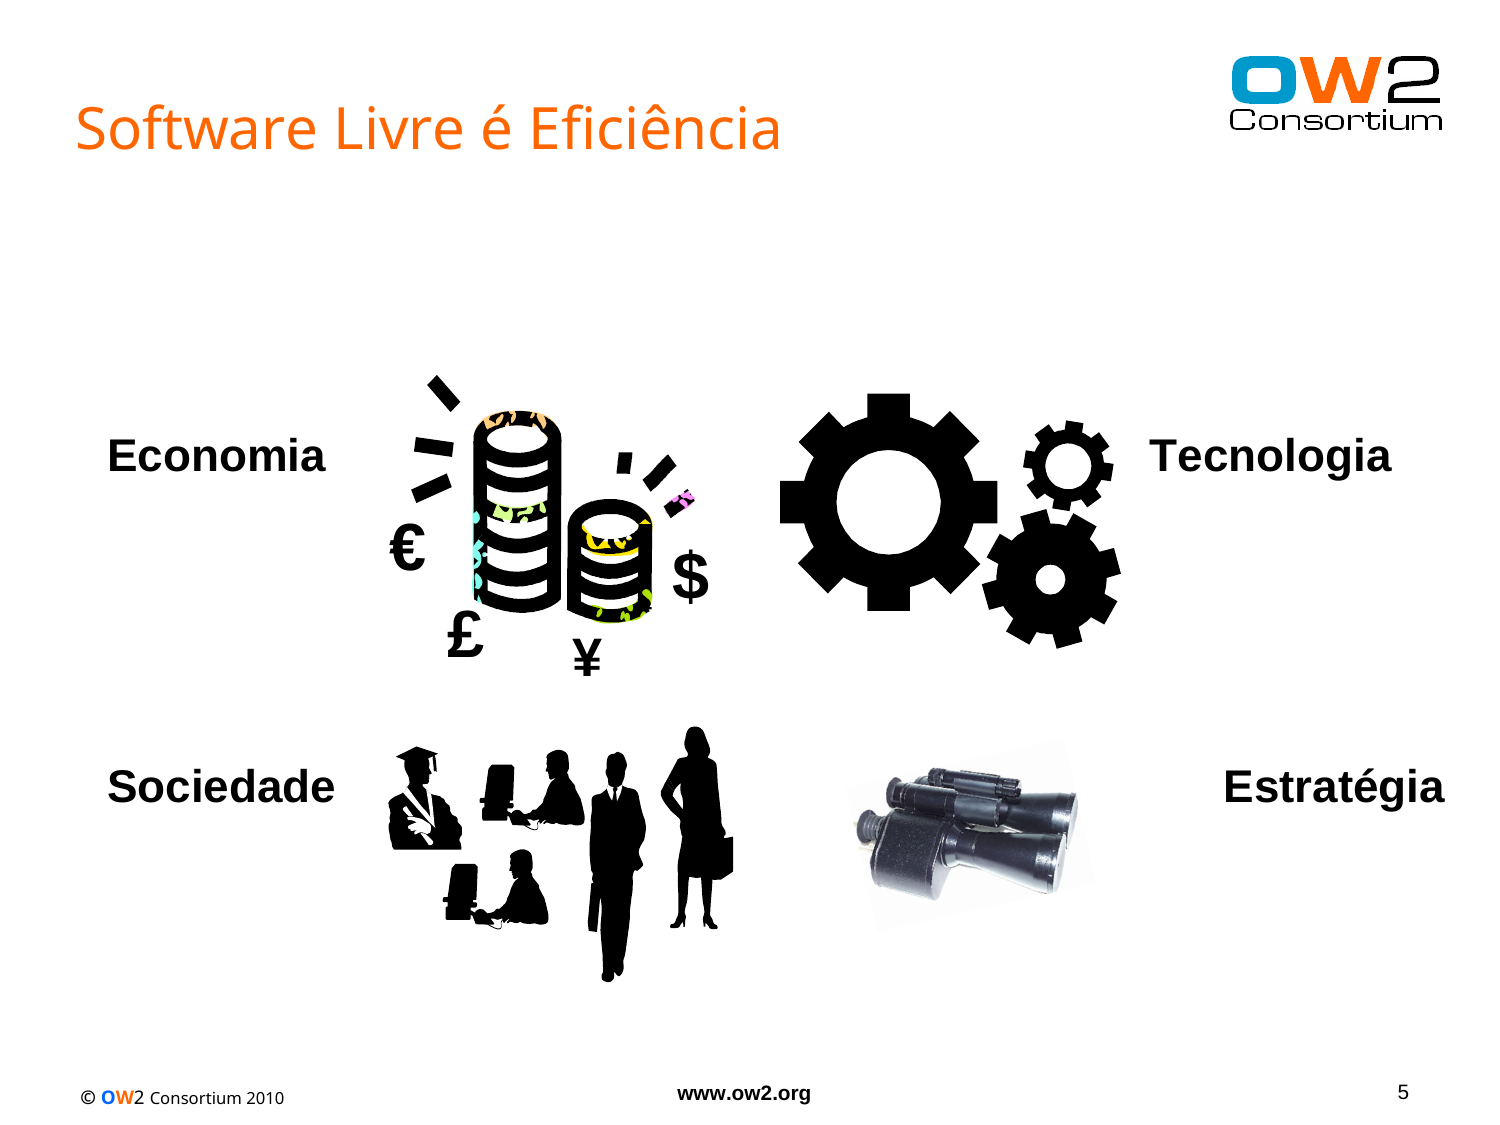

# Software Livre é Eficiência
€
$
£
¥
Economia
Tecnologia
Sociedade
Estratégia
5